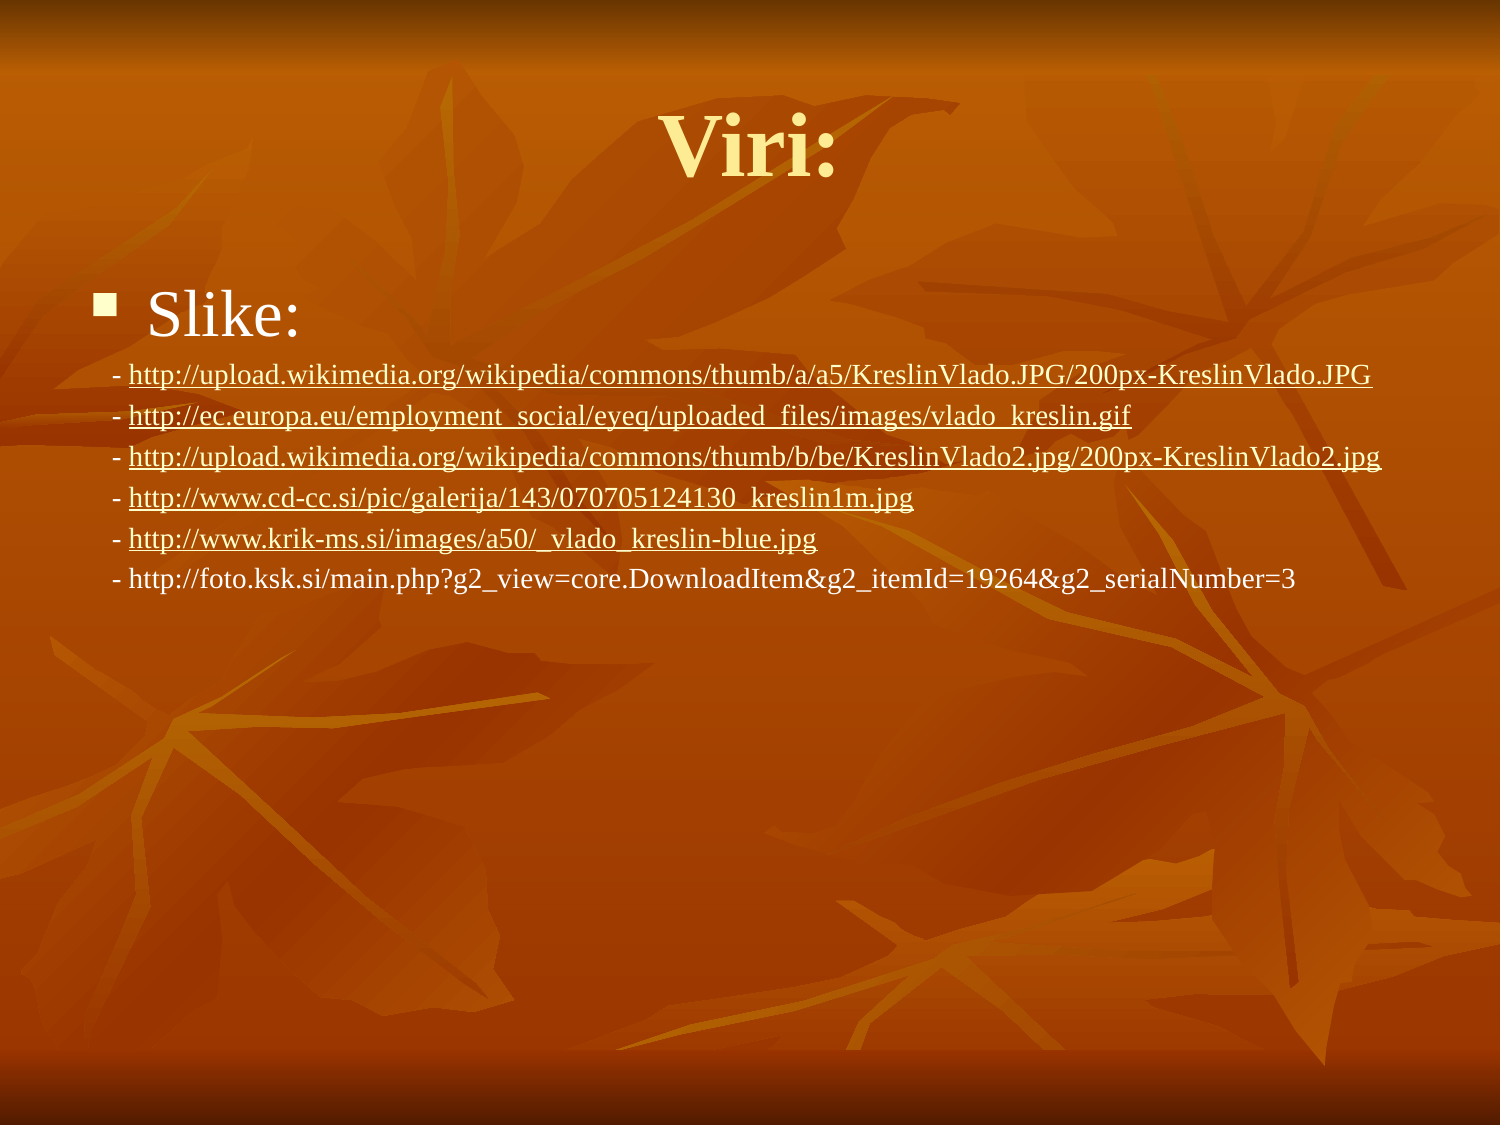

# Viri:
Slike:
 - http://upload.wikimedia.org/wikipedia/commons/thumb/a/a5/KreslinVlado.JPG/200px-KreslinVlado.JPG
 - http://ec.europa.eu/employment_social/eyeq/uploaded_files/images/vlado_kreslin.gif
 - http://upload.wikimedia.org/wikipedia/commons/thumb/b/be/KreslinVlado2.jpg/200px-KreslinVlado2.jpg
 - http://www.cd-cc.si/pic/galerija/143/070705124130_kreslin1m.jpg
 - http://www.krik-ms.si/images/a50/_vlado_kreslin-blue.jpg
 - http://foto.ksk.si/main.php?g2_view=core.DownloadItem&g2_itemId=19264&g2_serialNumber=3